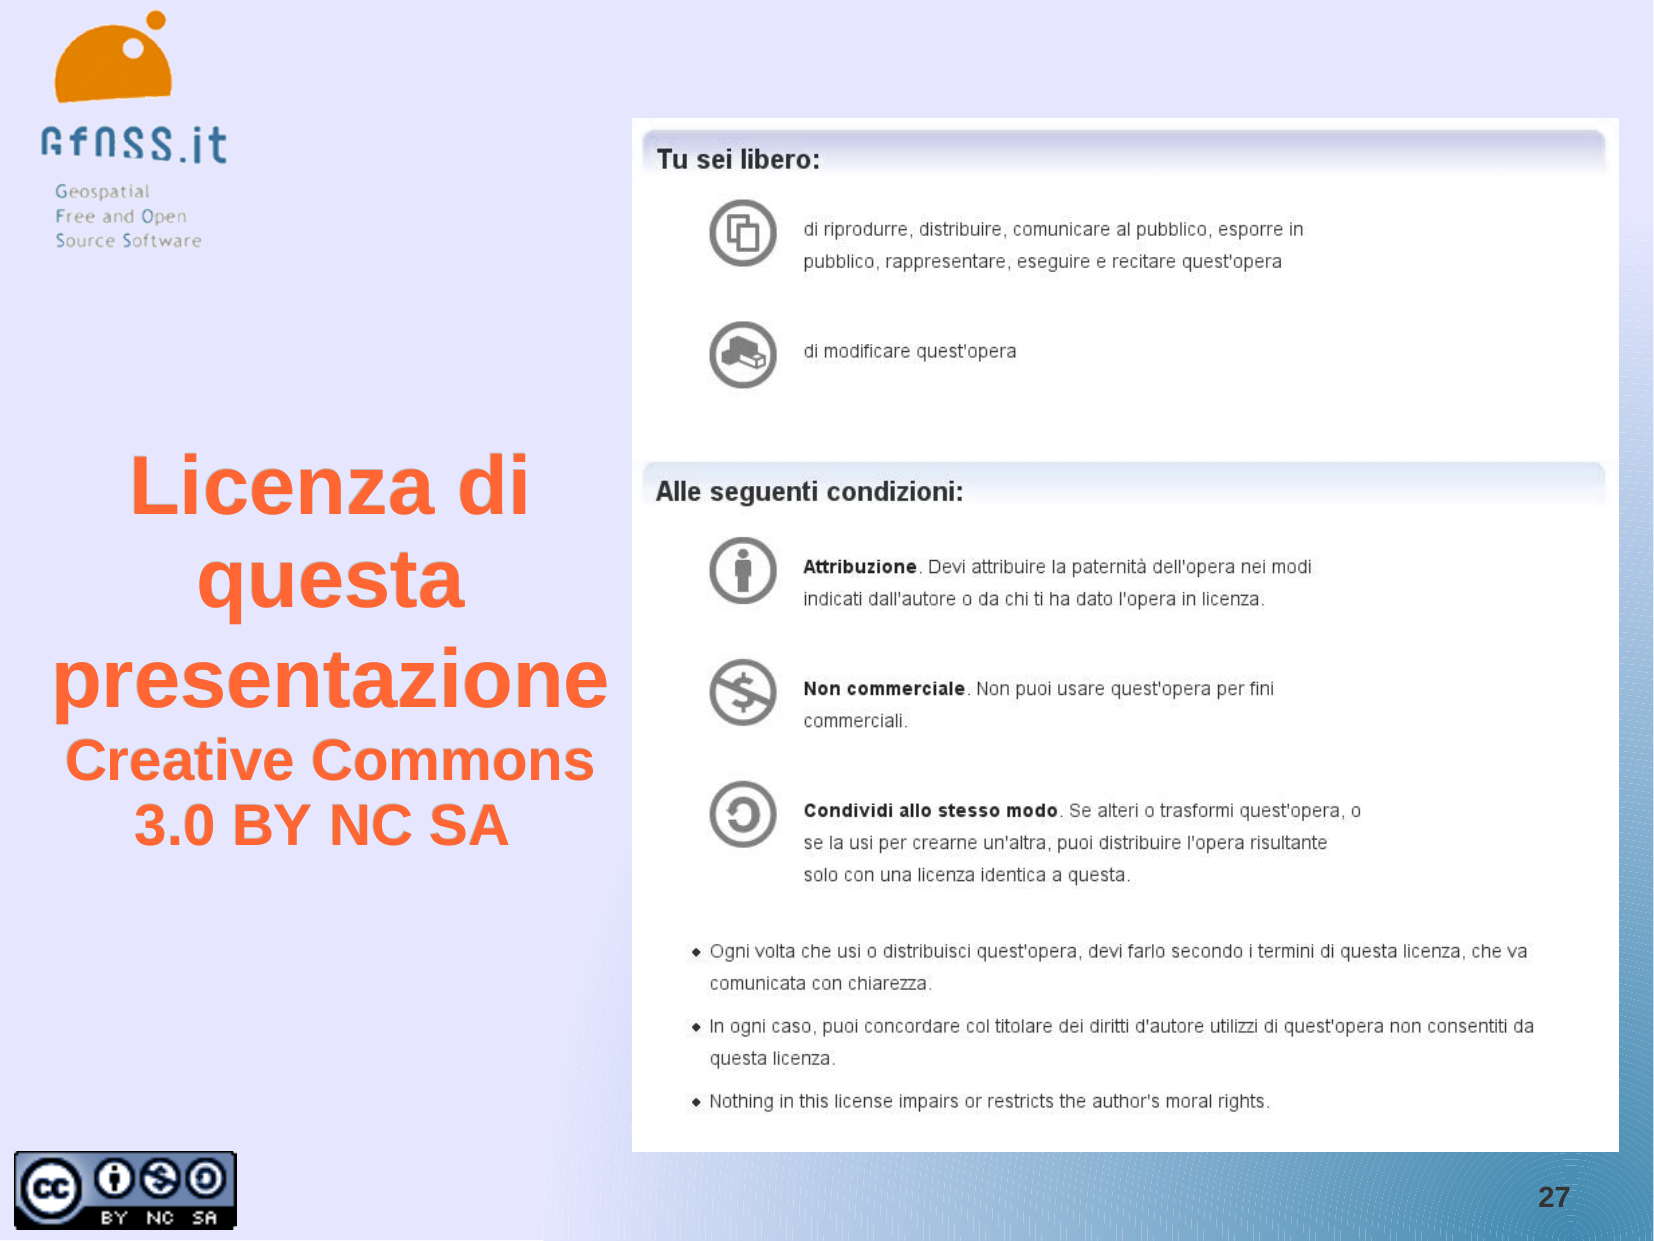

# Licenza di questa presentazione Creative Commons 3.0 BY NC SA
27